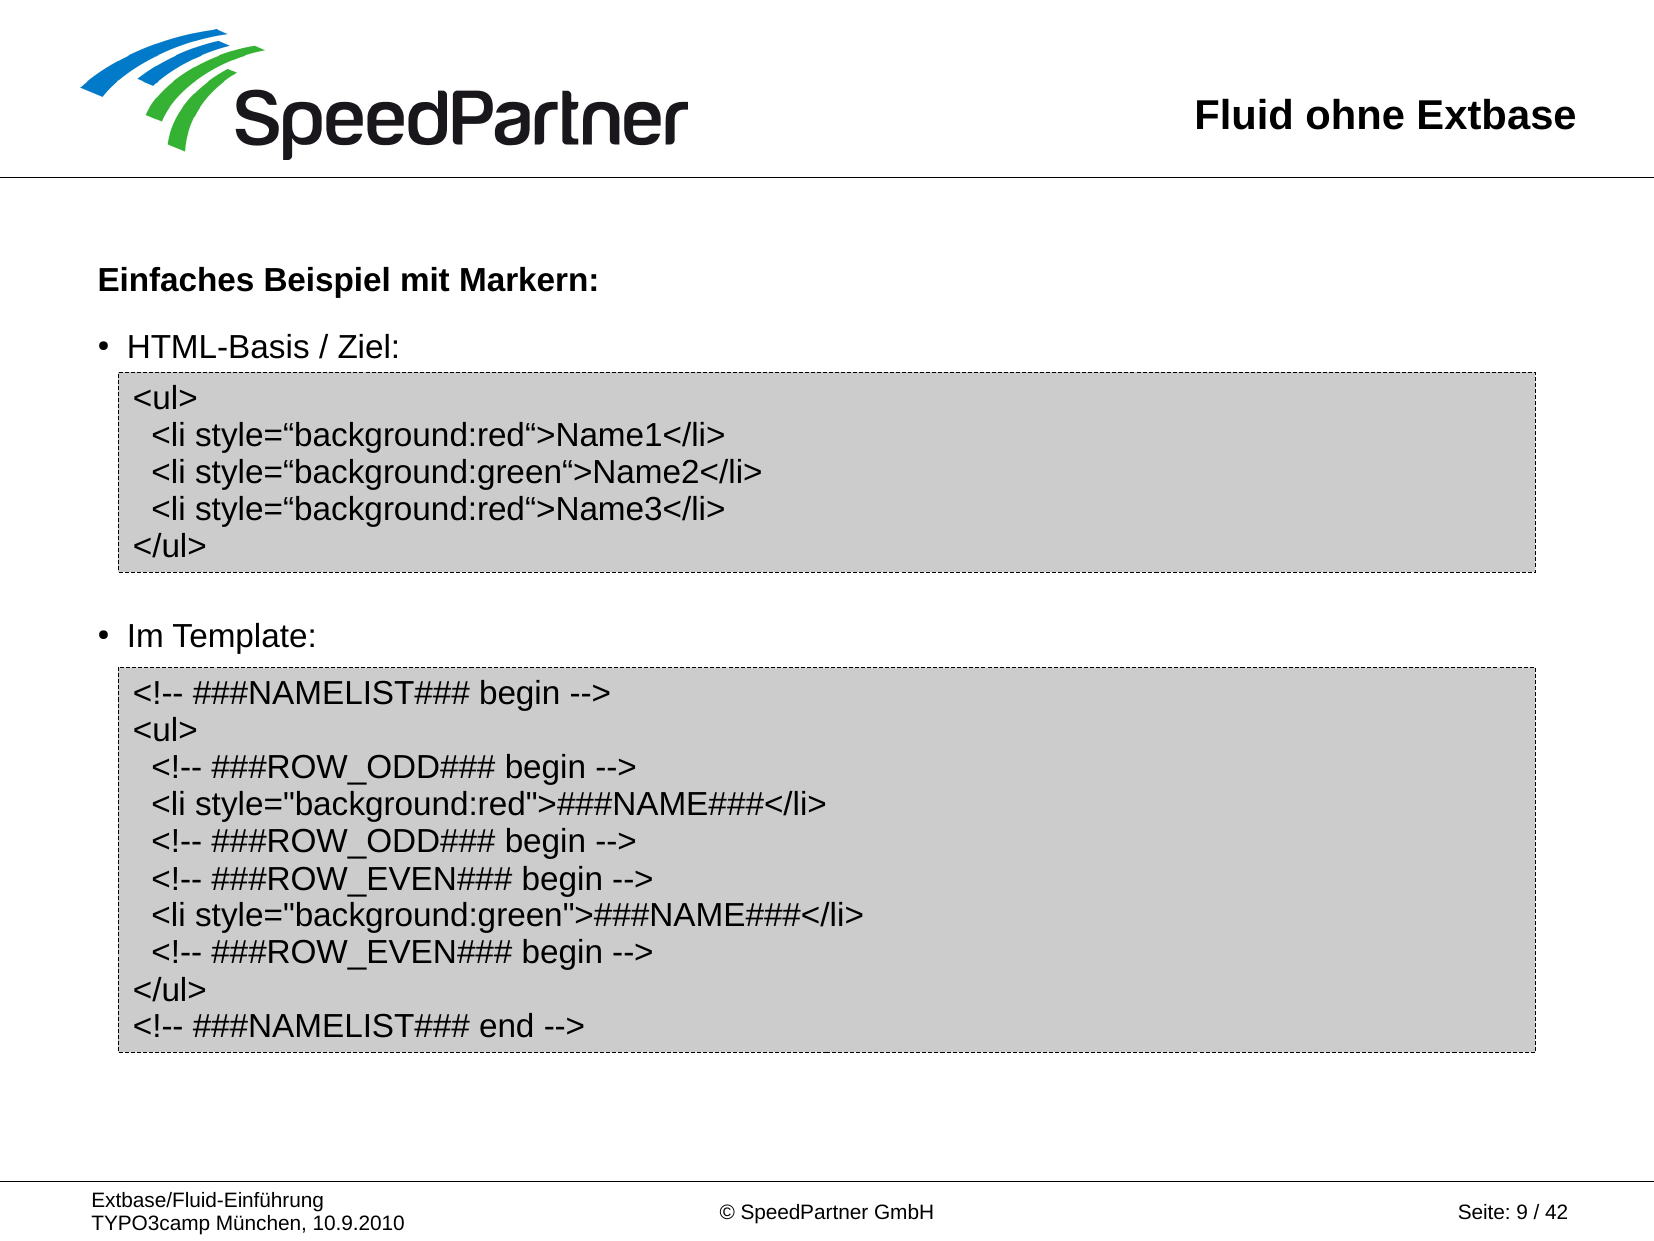

# Fluid ohne Extbase
Einfaches Beispiel mit Markern:
HTML-Basis / Ziel:
Im Template:
<ul>
 <li style=“background:red“>Name1</li>
 <li style=“background:green“>Name2</li>
 <li style=“background:red“>Name3</li>
</ul>
<!-- ###NAMELIST### begin -->
<ul>
 <!-- ###ROW_ODD### begin -->
 <li style="background:red">###NAME###</li>
 <!-- ###ROW_ODD### begin -->
 <!-- ###ROW_EVEN### begin -->
 <li style="background:green">###NAME###</li>
 <!-- ###ROW_EVEN### begin -->
</ul>
<!-- ###NAMELIST### end -->